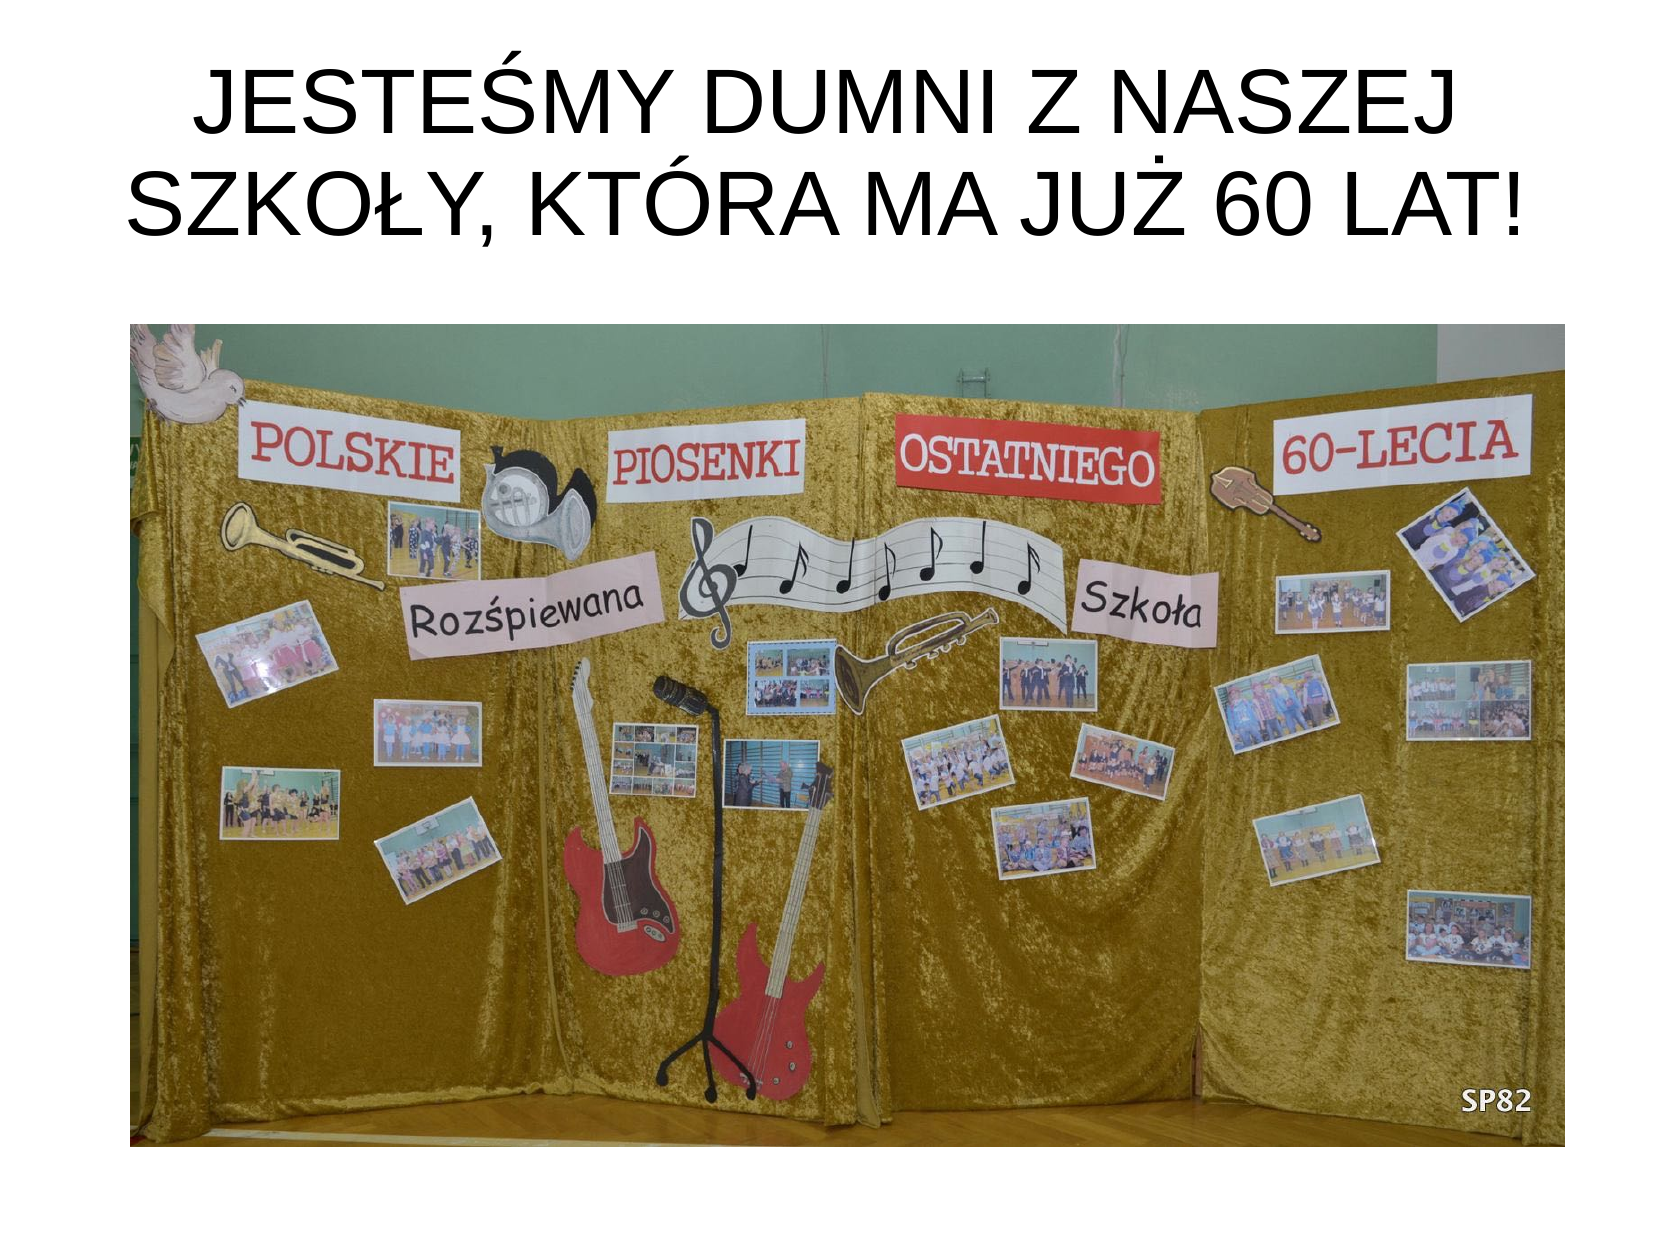

# JESTEŚMY DUMNI Z NASZEJ SZKOŁY, KTÓRA MA JUŻ 60 LAT!